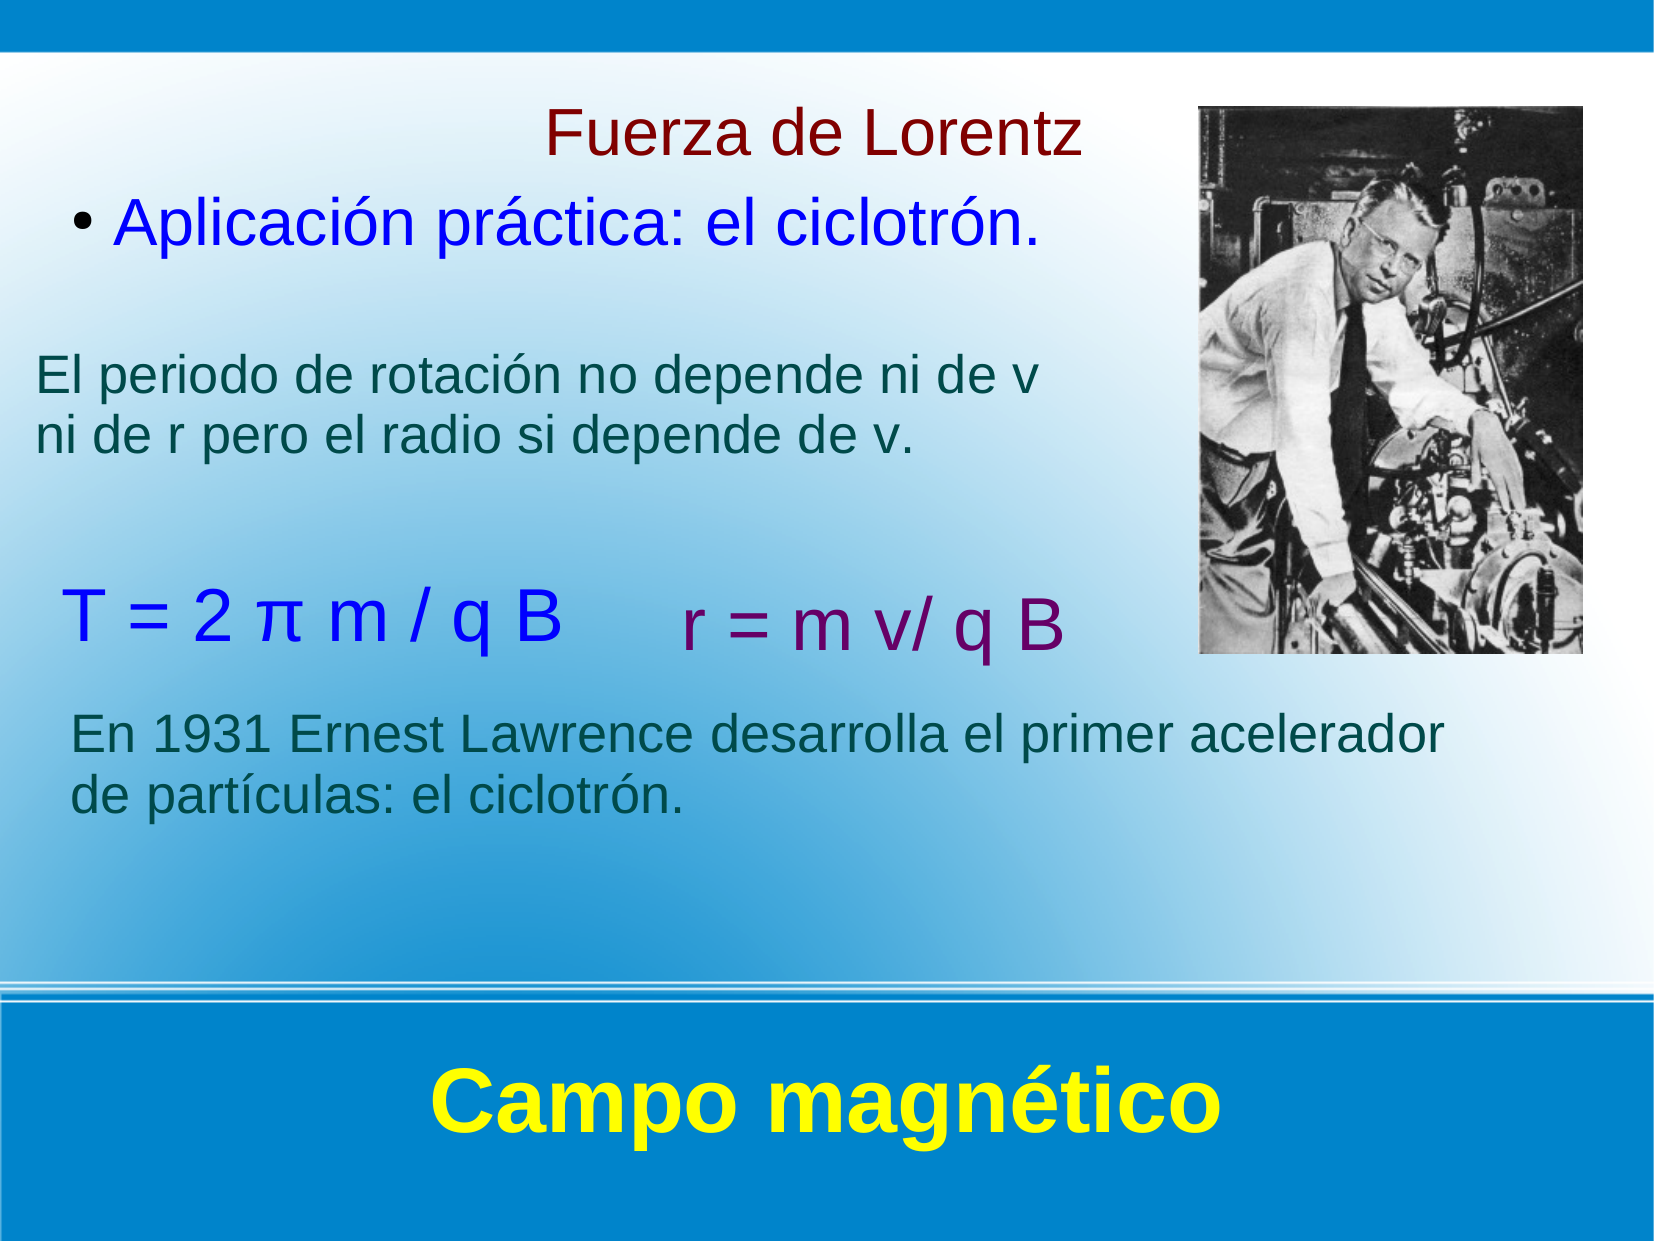

Fuerza de Lorentz
 Aplicación práctica: el ciclotrón.
El periodo de rotación no depende ni de v ni de r pero el radio si depende de v.
T = 2 π m / q B
r = m v/ q B
En 1931 Ernest Lawrence desarrolla el primer acelerador de partículas: el ciclotrón.
# Campo magnético